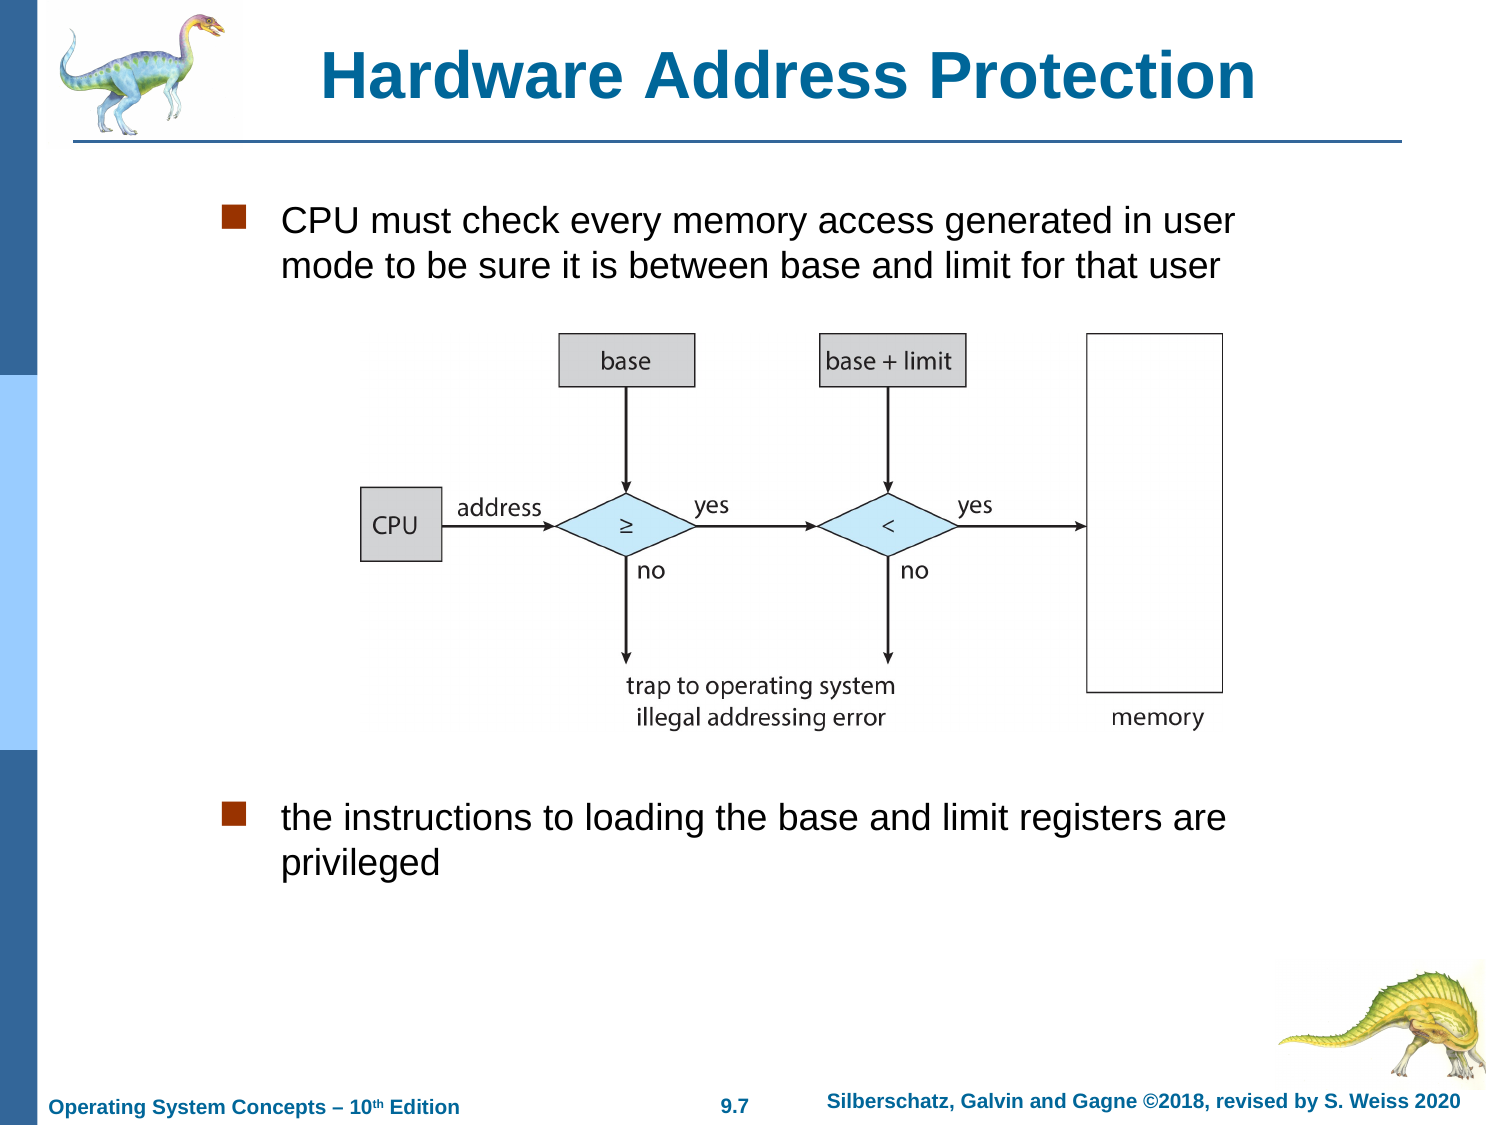

# Hardware Address Protection
CPU must check every memory access generated in user mode to be sure it is between base and limit for that user
the instructions to loading the base and limit registers are privileged